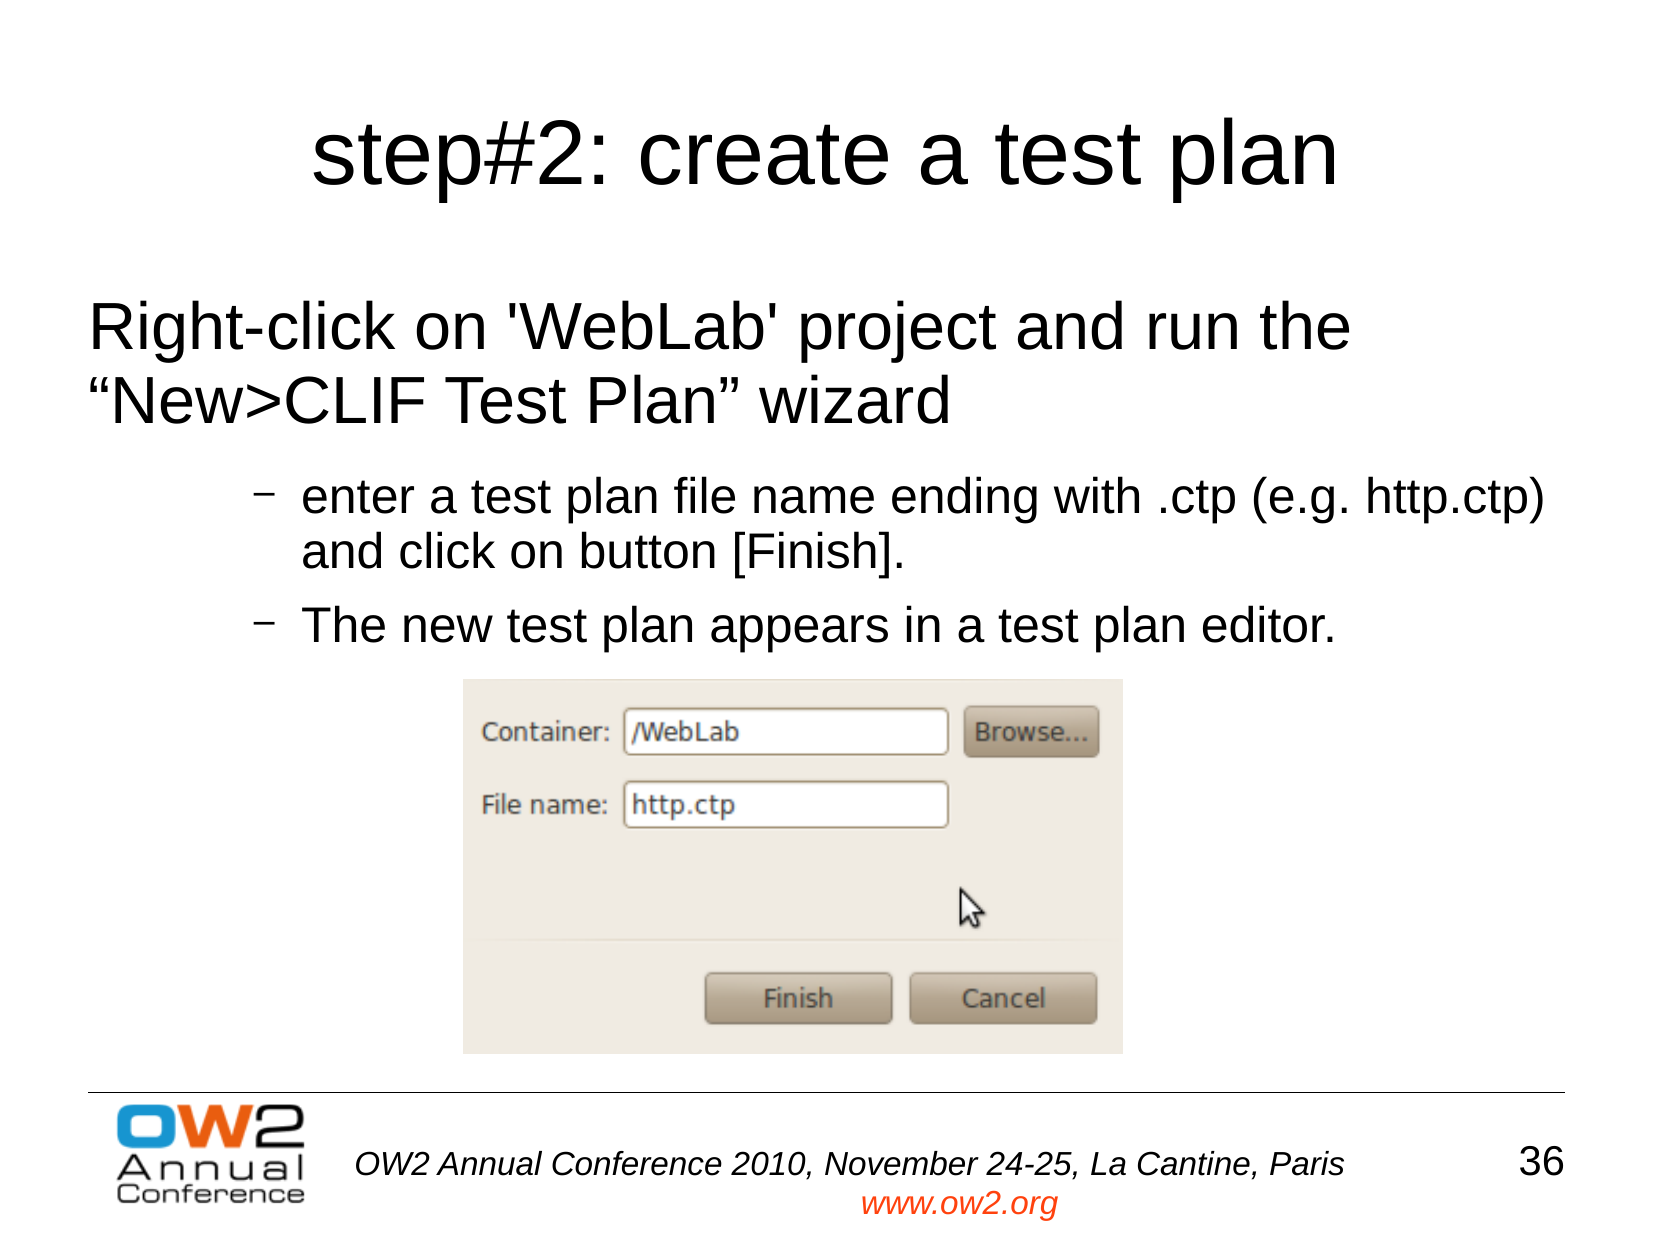

# step#2: create a test plan
Right-click on 'WebLab' project and run the “New>CLIF Test Plan” wizard
enter a test plan file name ending with .ctp (e.g. http.ctp) and click on button [Finish].
The new test plan appears in a test plan editor.